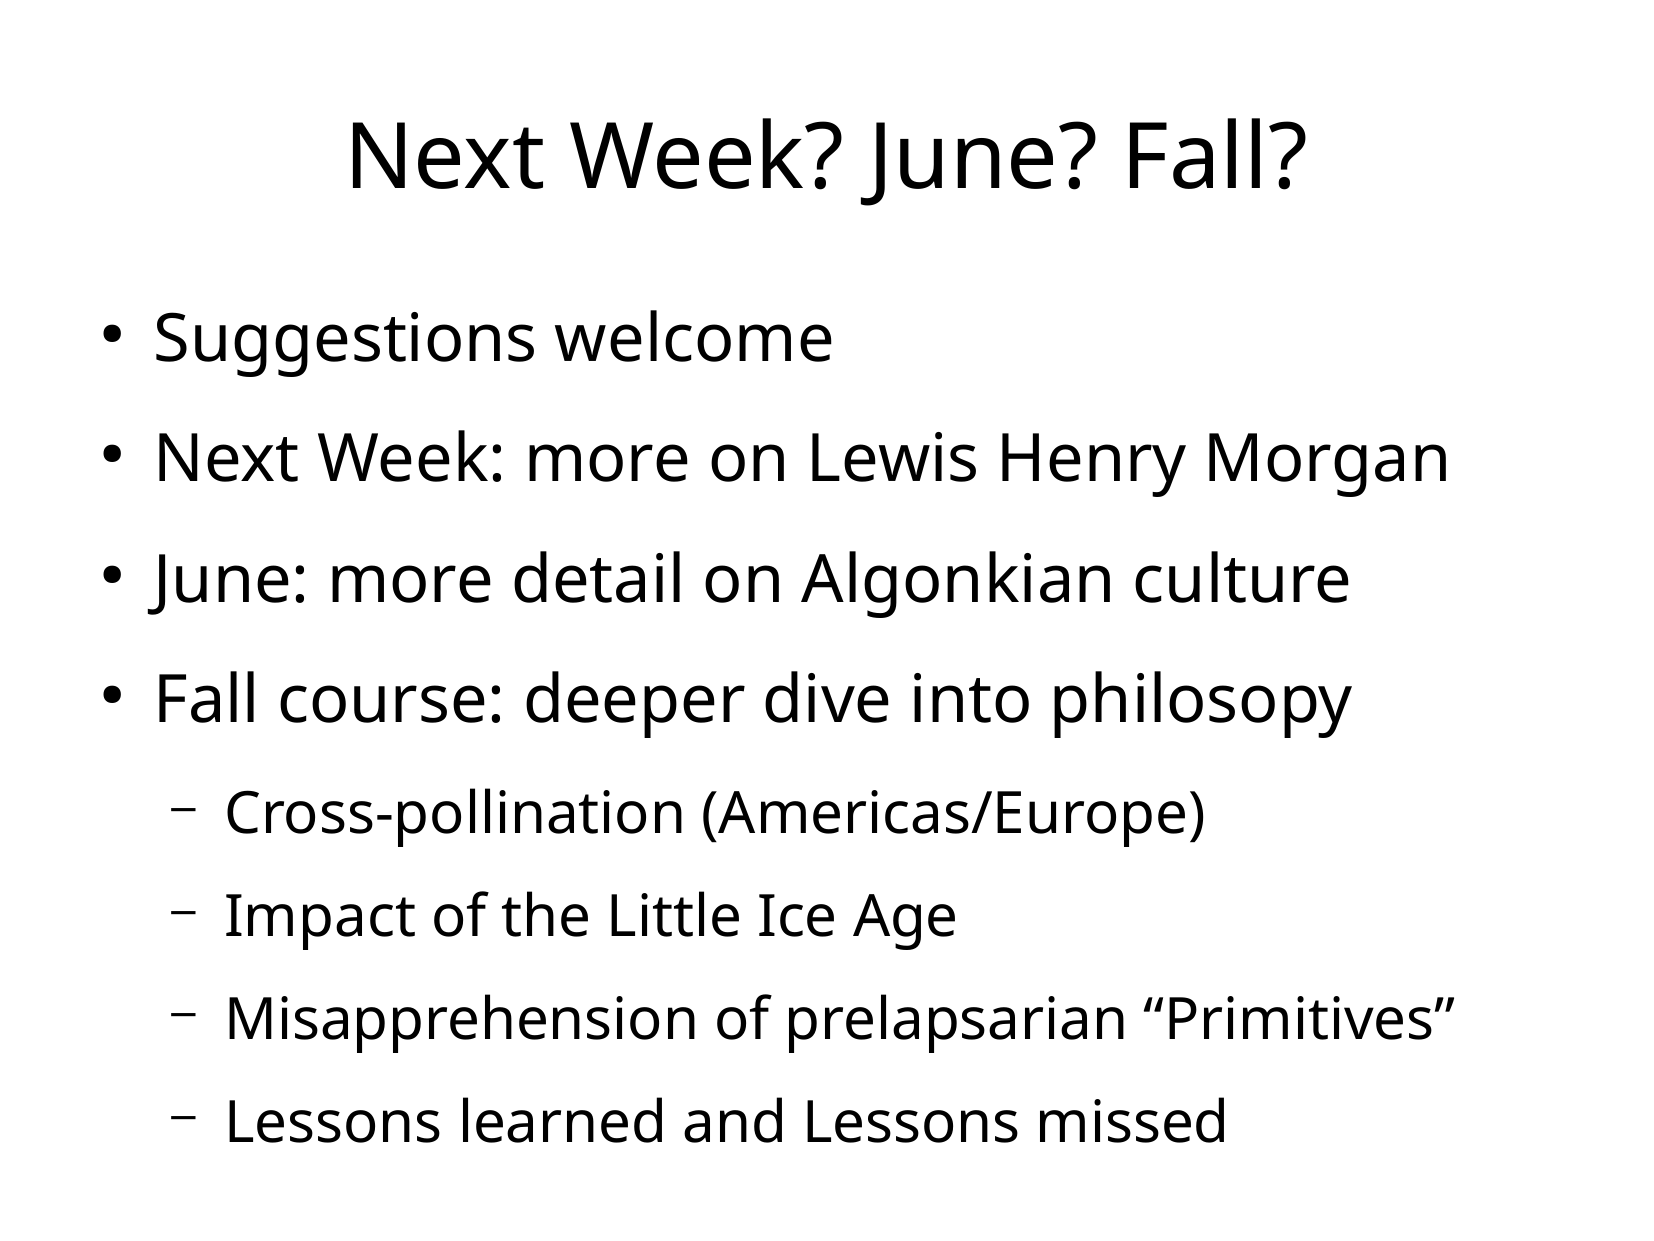

# Next Week? June? Fall?
Suggestions welcome
Next Week: more on Lewis Henry Morgan
June: more detail on Algonkian culture
Fall course: deeper dive into philosopy
Cross-pollination (Americas/Europe)
Impact of the Little Ice Age
Misapprehension of prelapsarian “Primitives”
Lessons learned and Lessons missed